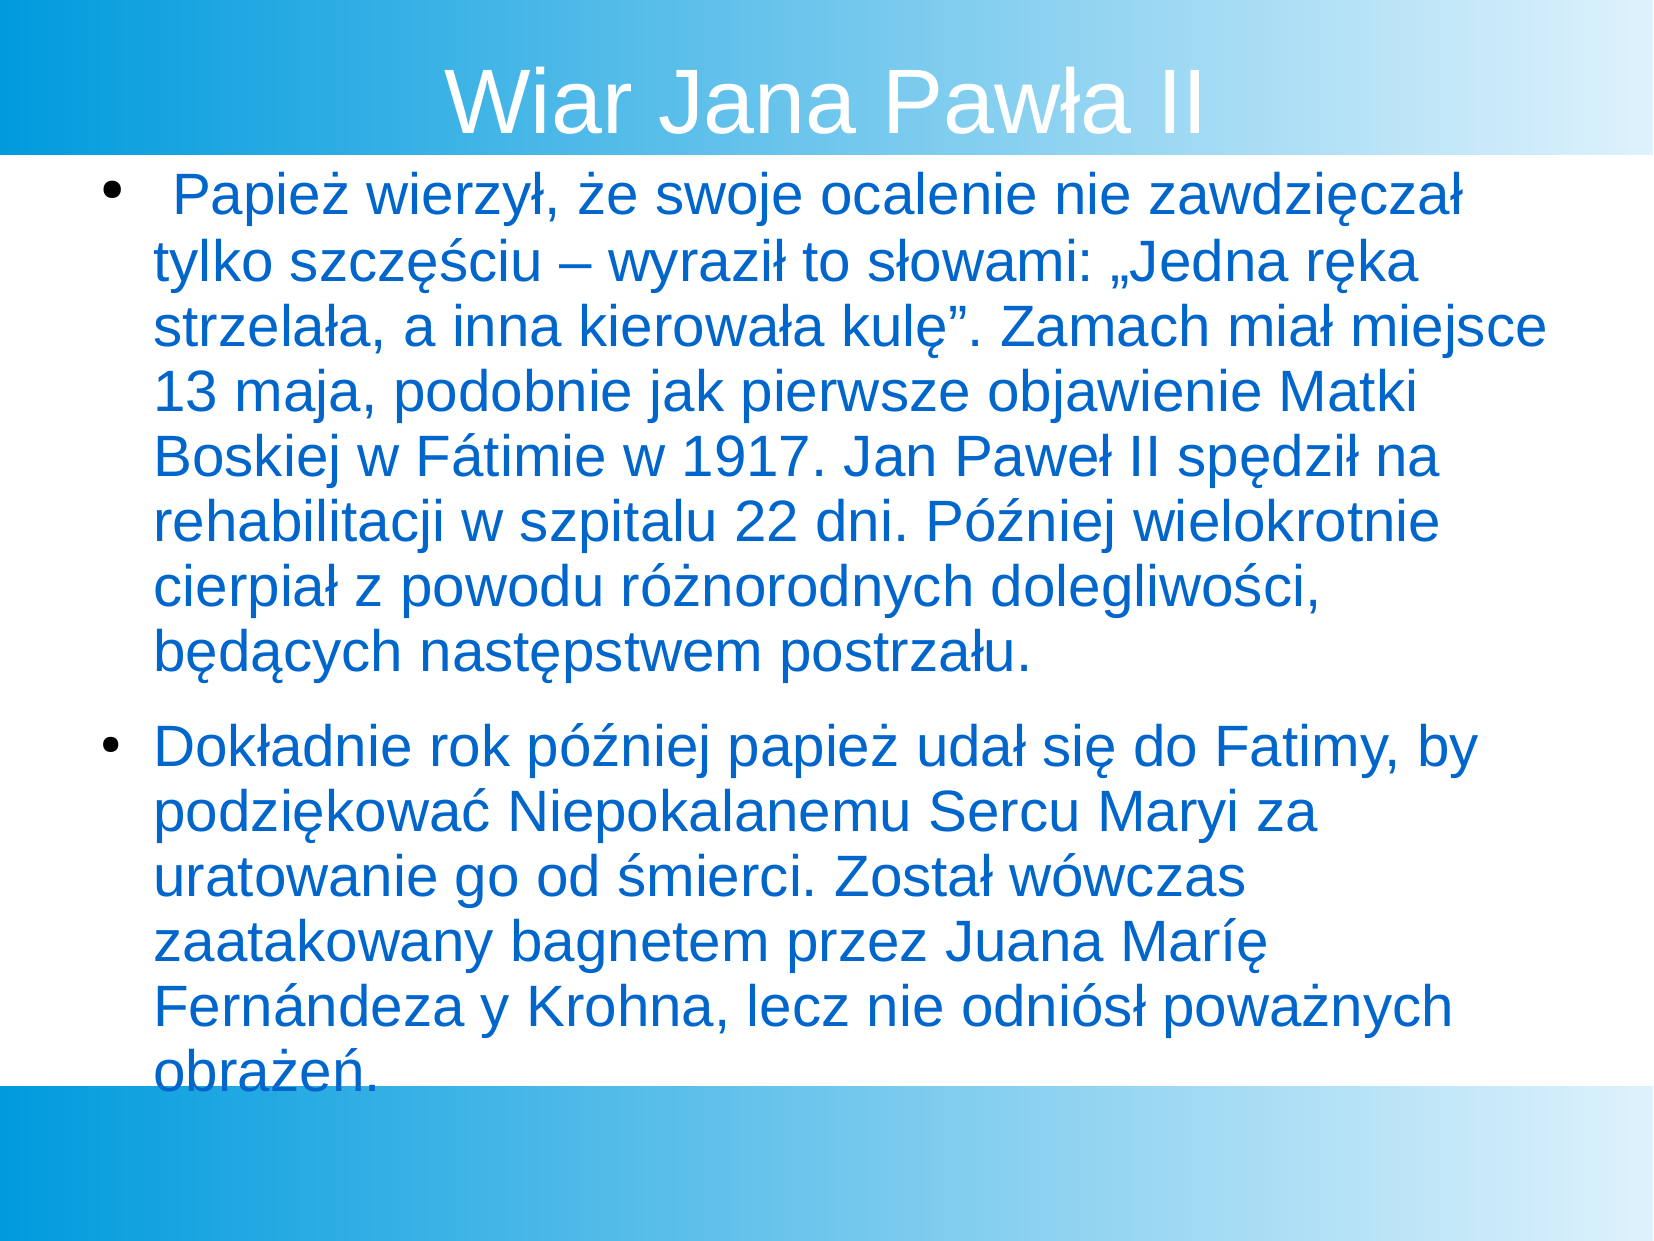

# Wiar Jana Pawła II
 Papież wierzył, że swoje ocalenie nie zawdzięczał tylko szczęściu – wyraził to słowami: „Jedna ręka strzelała, a inna kierowała kulę”. Zamach miał miejsce 13 maja, podobnie jak pierwsze objawienie Matki Boskiej w Fátimie w 1917. Jan Paweł II spędził na rehabilitacji w szpitalu 22 dni. Później wielokrotnie cierpiał z powodu różnorodnych dolegliwości, będących następstwem postrzału.
Dokładnie rok później papież udał się do Fatimy, by podziękować Niepokalanemu Sercu Maryi za uratowanie go od śmierci. Został wówczas zaatakowany bagnetem przez Juana Maríę Fernándeza y Krohna, lecz nie odniósł poważnych obrażeń.